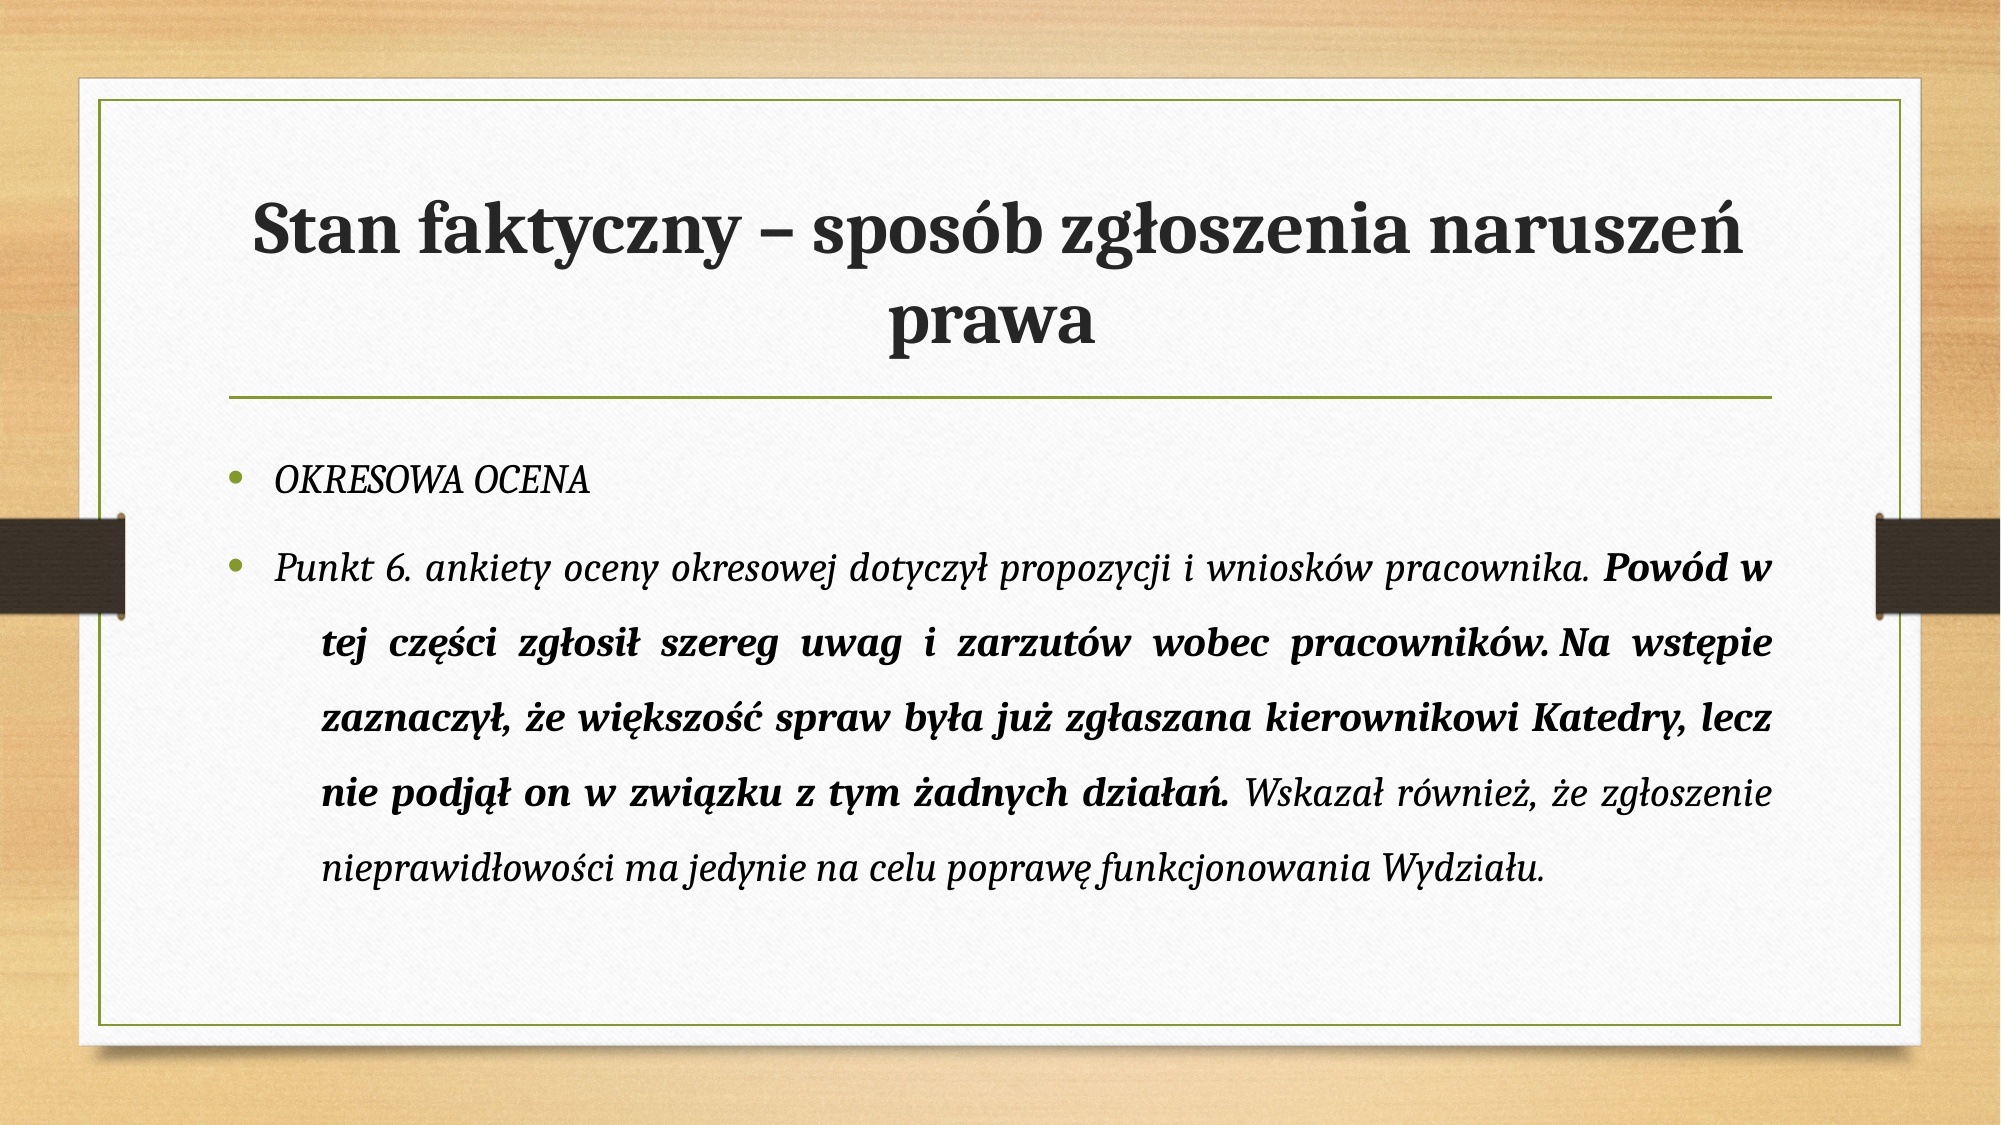

# Stan faktyczny – sposób zgłoszenia naruszeń prawa
OKRESOWA OCENA
Punkt 6. ankiety oceny okresowej dotyczył propozycji i wniosków pracownika. Powód w tej części zgłosił szereg uwag i zarzutów wobec pracowników. Na wstępie zaznaczył, że większość spraw była już zgłaszana kierownikowi Katedry, lecz nie podjął on w związku z tym żadnych działań. Wskazał również, że zgłoszenie nieprawidłowości ma jedynie na celu poprawę funkcjonowania Wydziału.